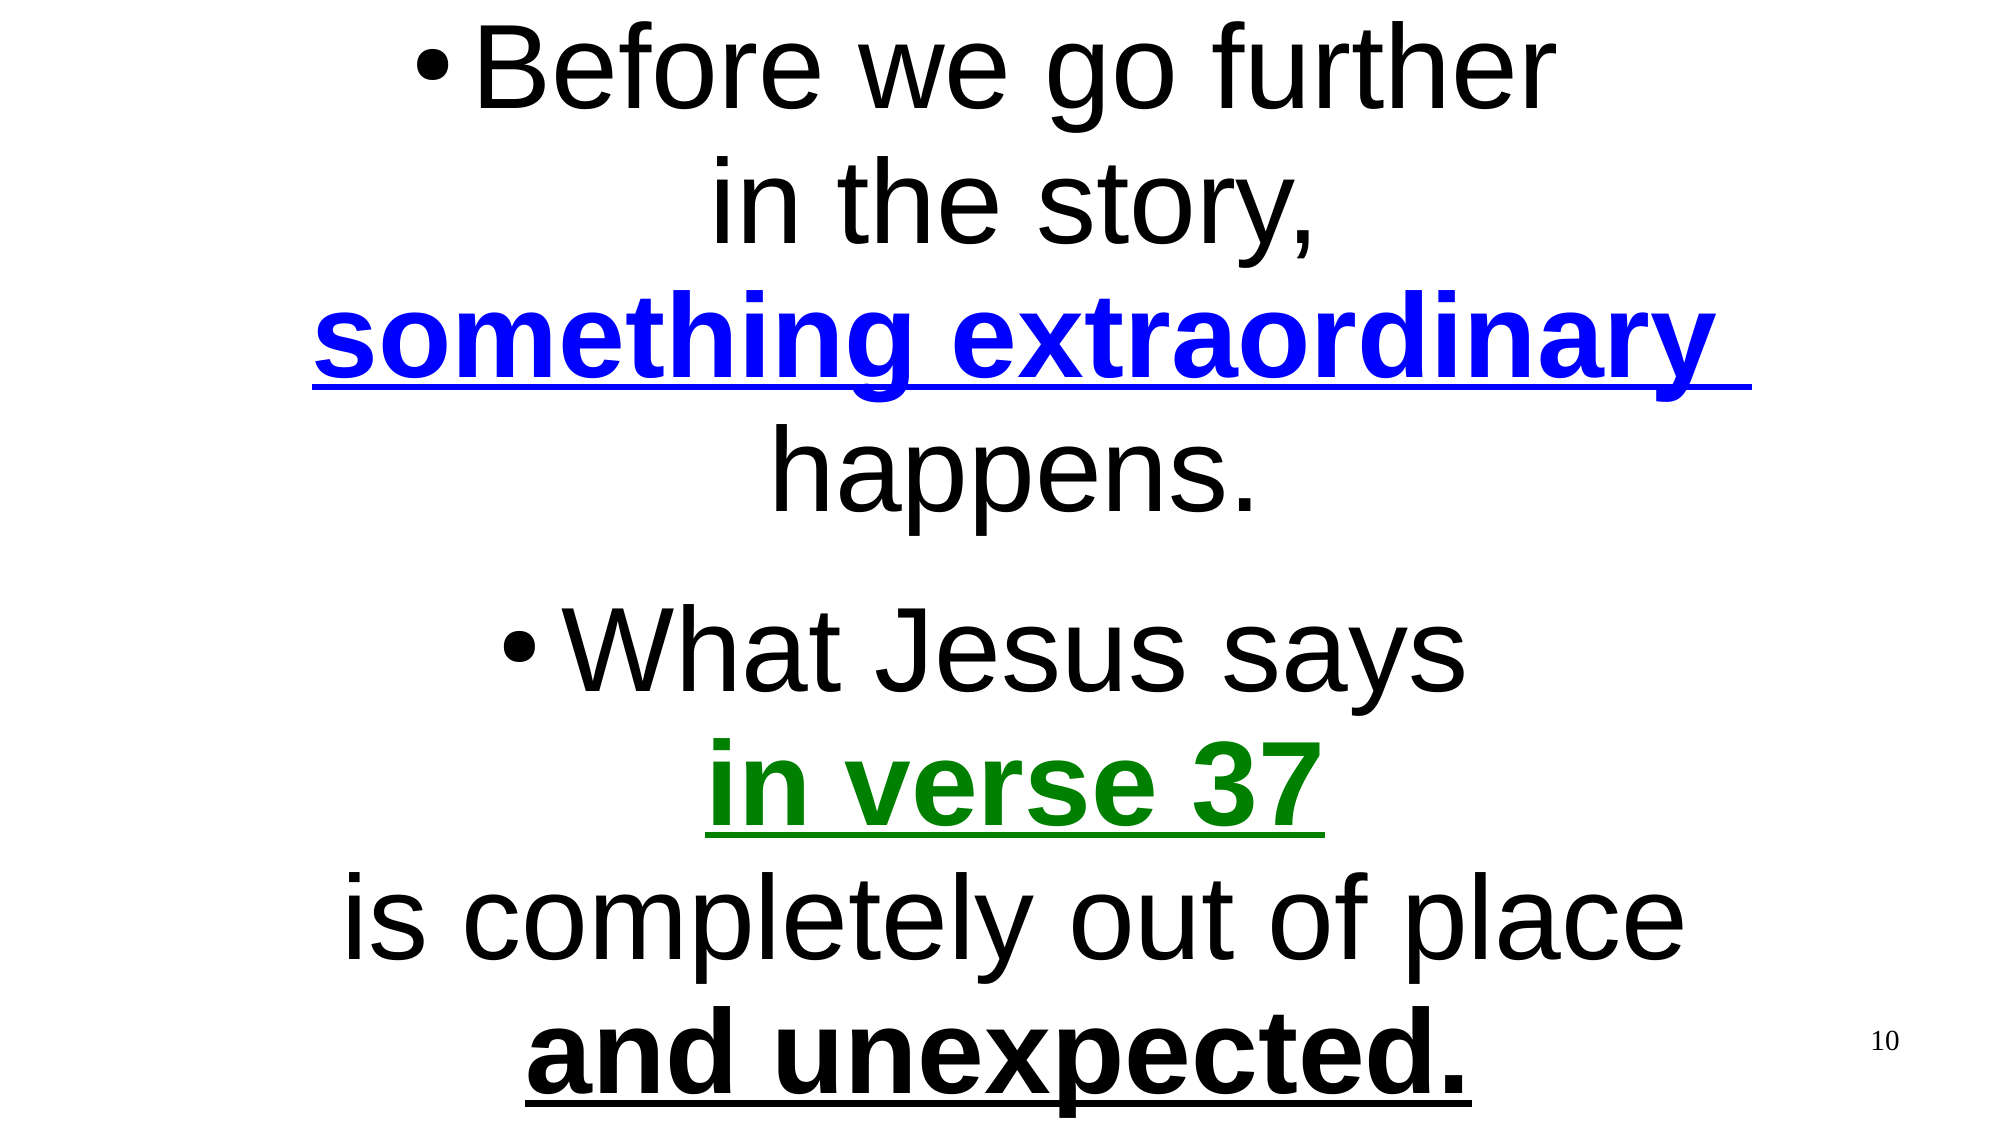

# Before we go further in the story, something extraordinary happens.
What Jesus says
in verse 37
is completely out of place
and unexpected.
10